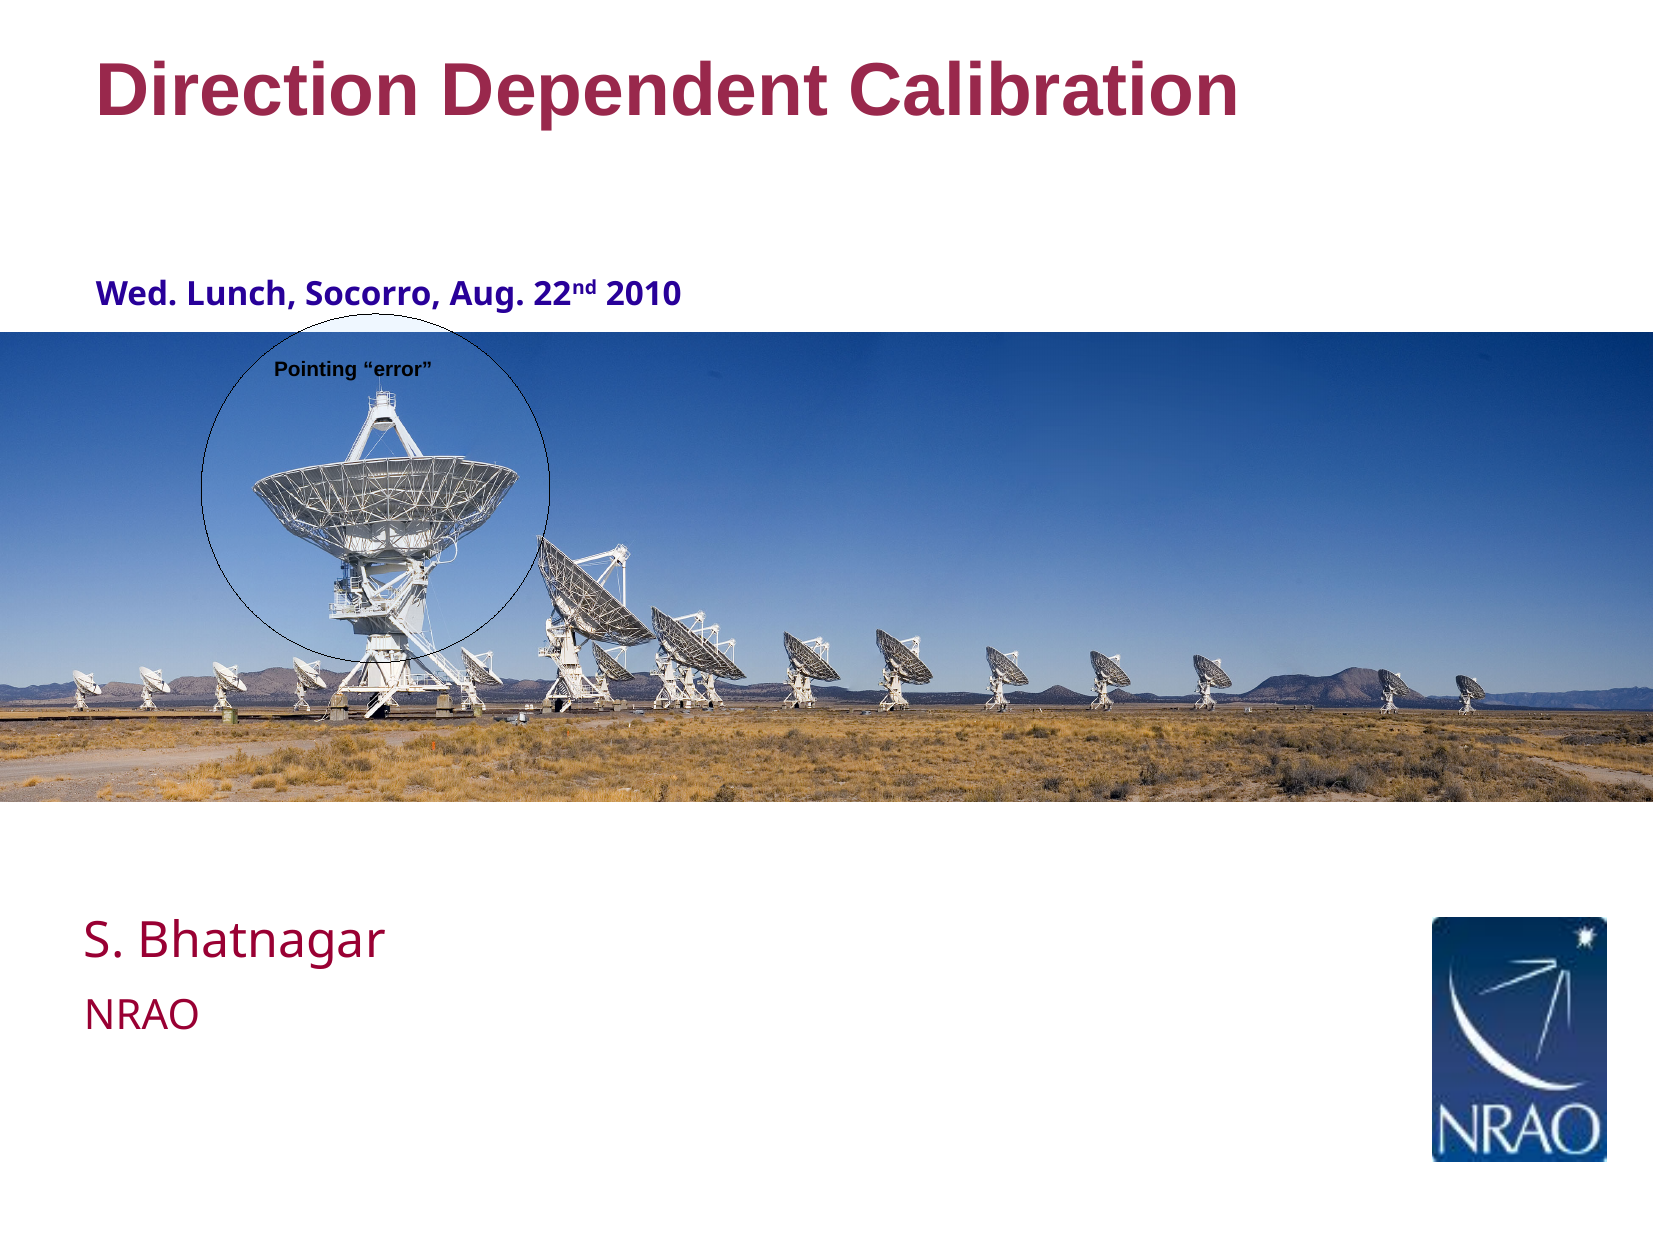

# Direction Dependent Calibration
Wed. Lunch, Socorro, Aug. 22nd 2010
Pointing “error”
S. Bhatnagar
NRAO